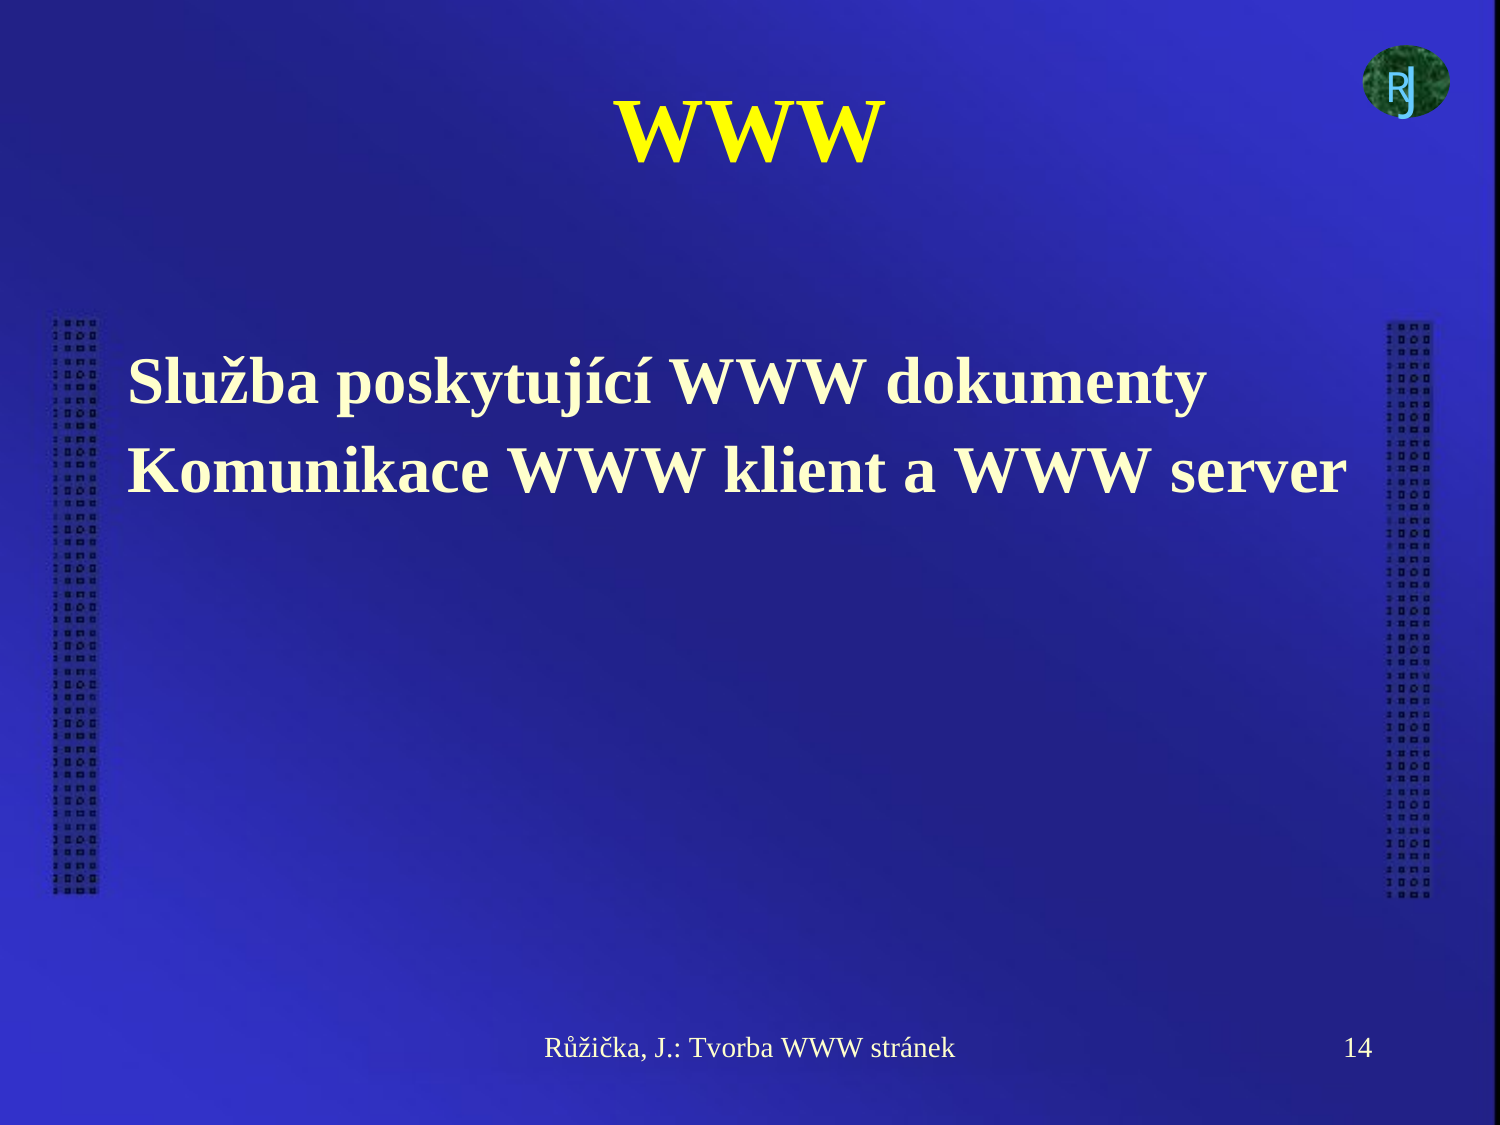

# WWW
J
R
Služba poskytující WWW dokumenty
Komunikace WWW klient a WWW server
Růžička, J.: Tvorba WWW stránek